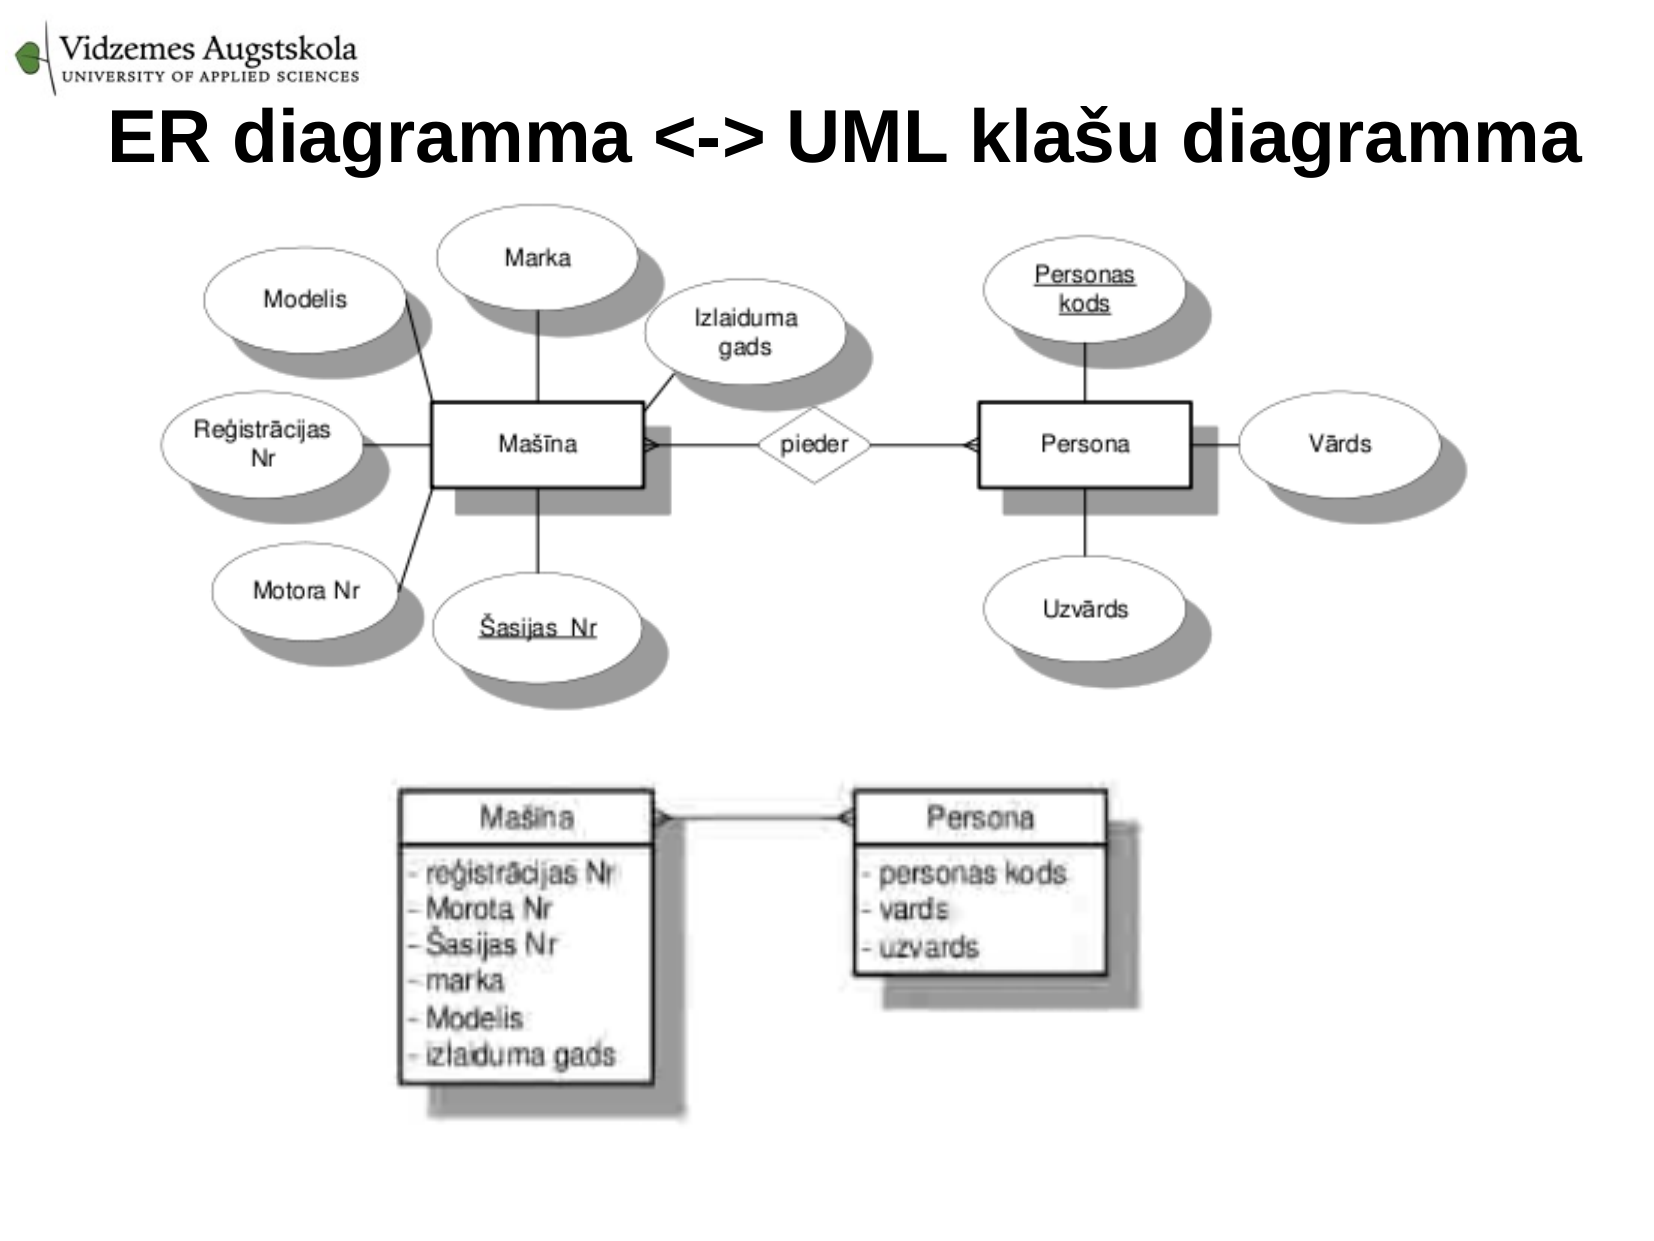

# ER diagramma <-> UML klašu diagramma